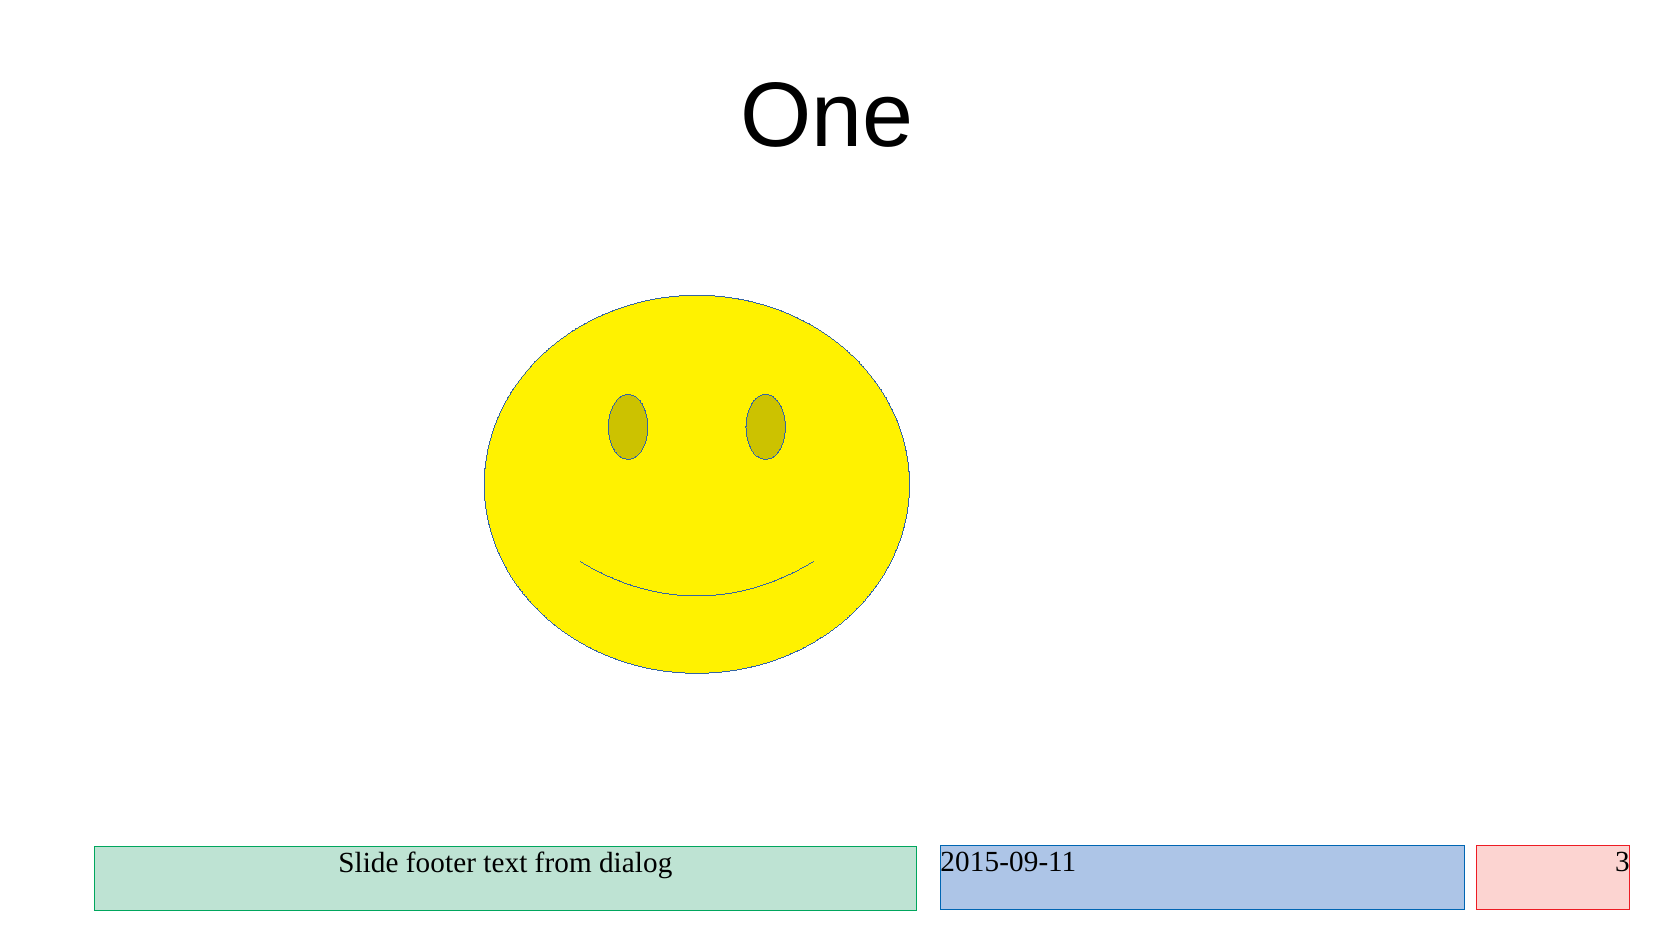

# One
2015-09-11
3
Slide footer text from dialog